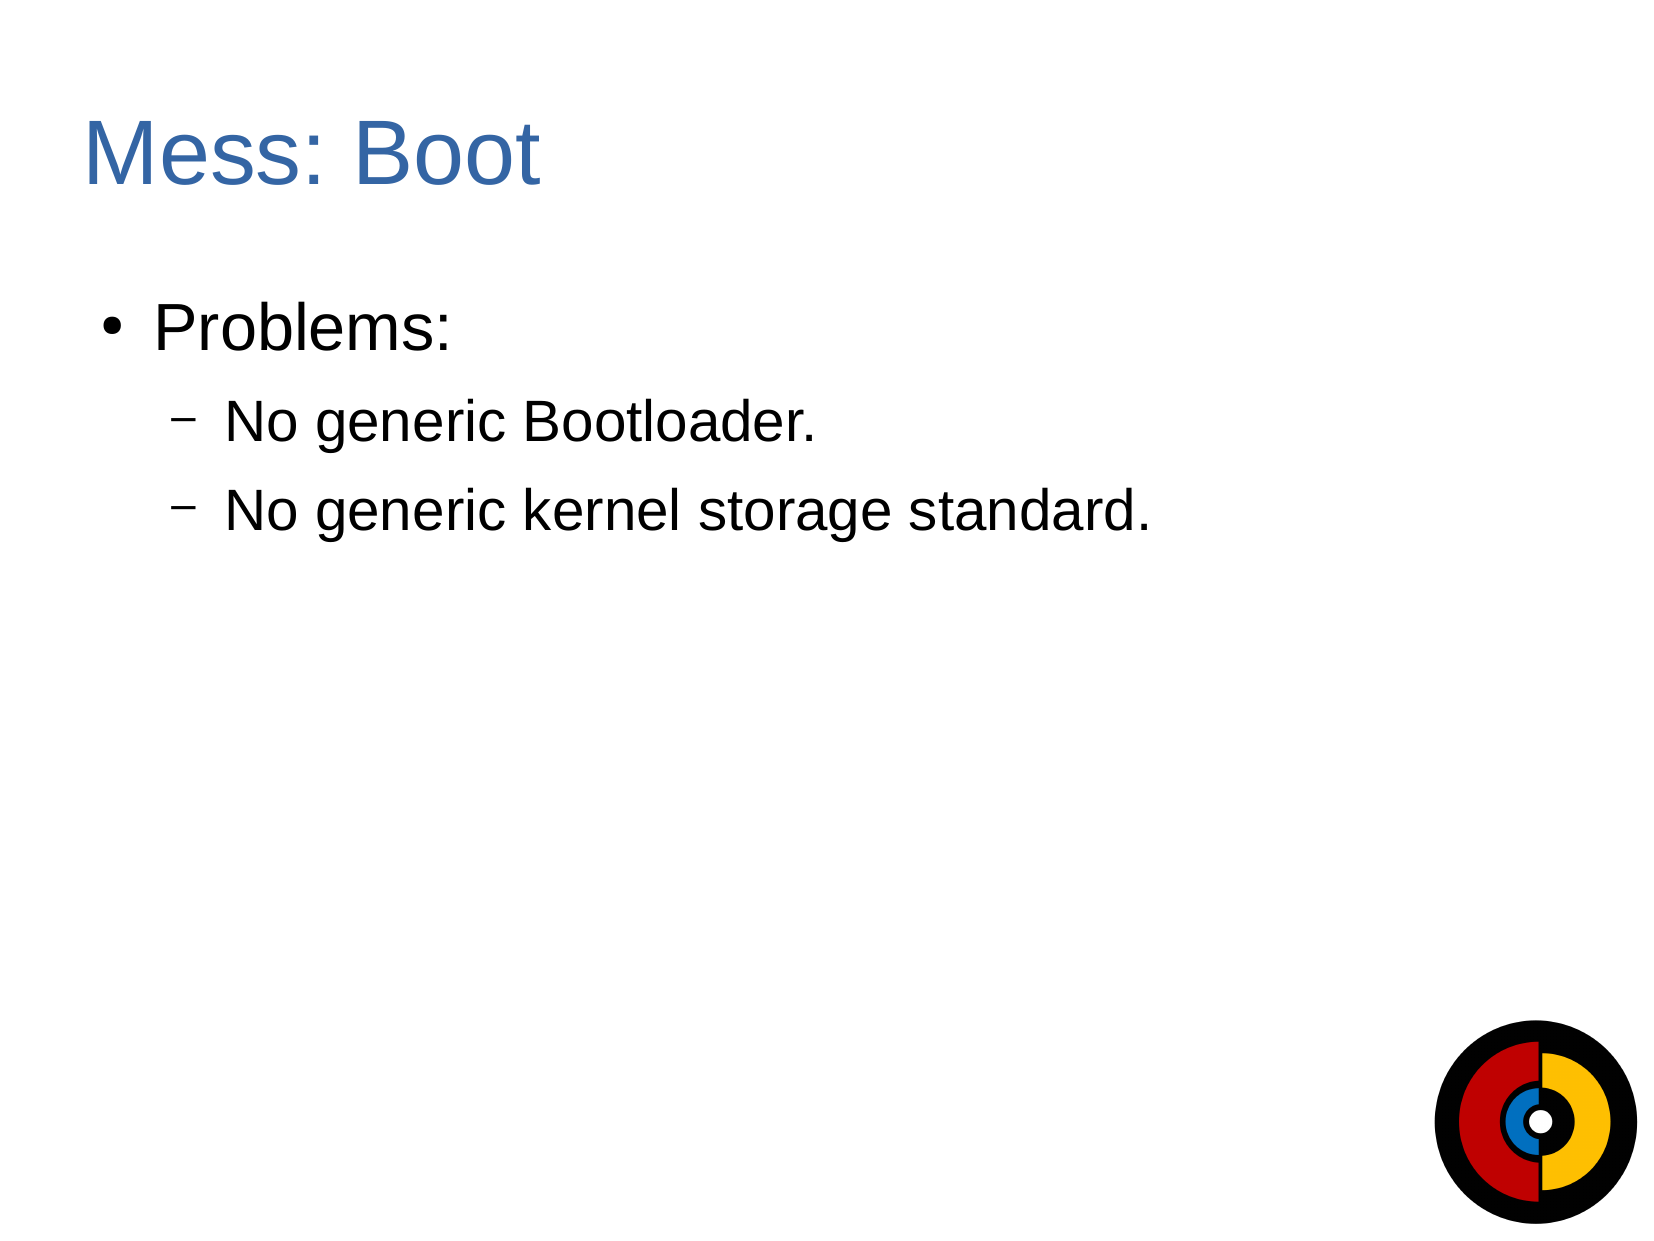

# Mess: Boot
Problems:
No generic Bootloader.
No generic kernel storage standard.